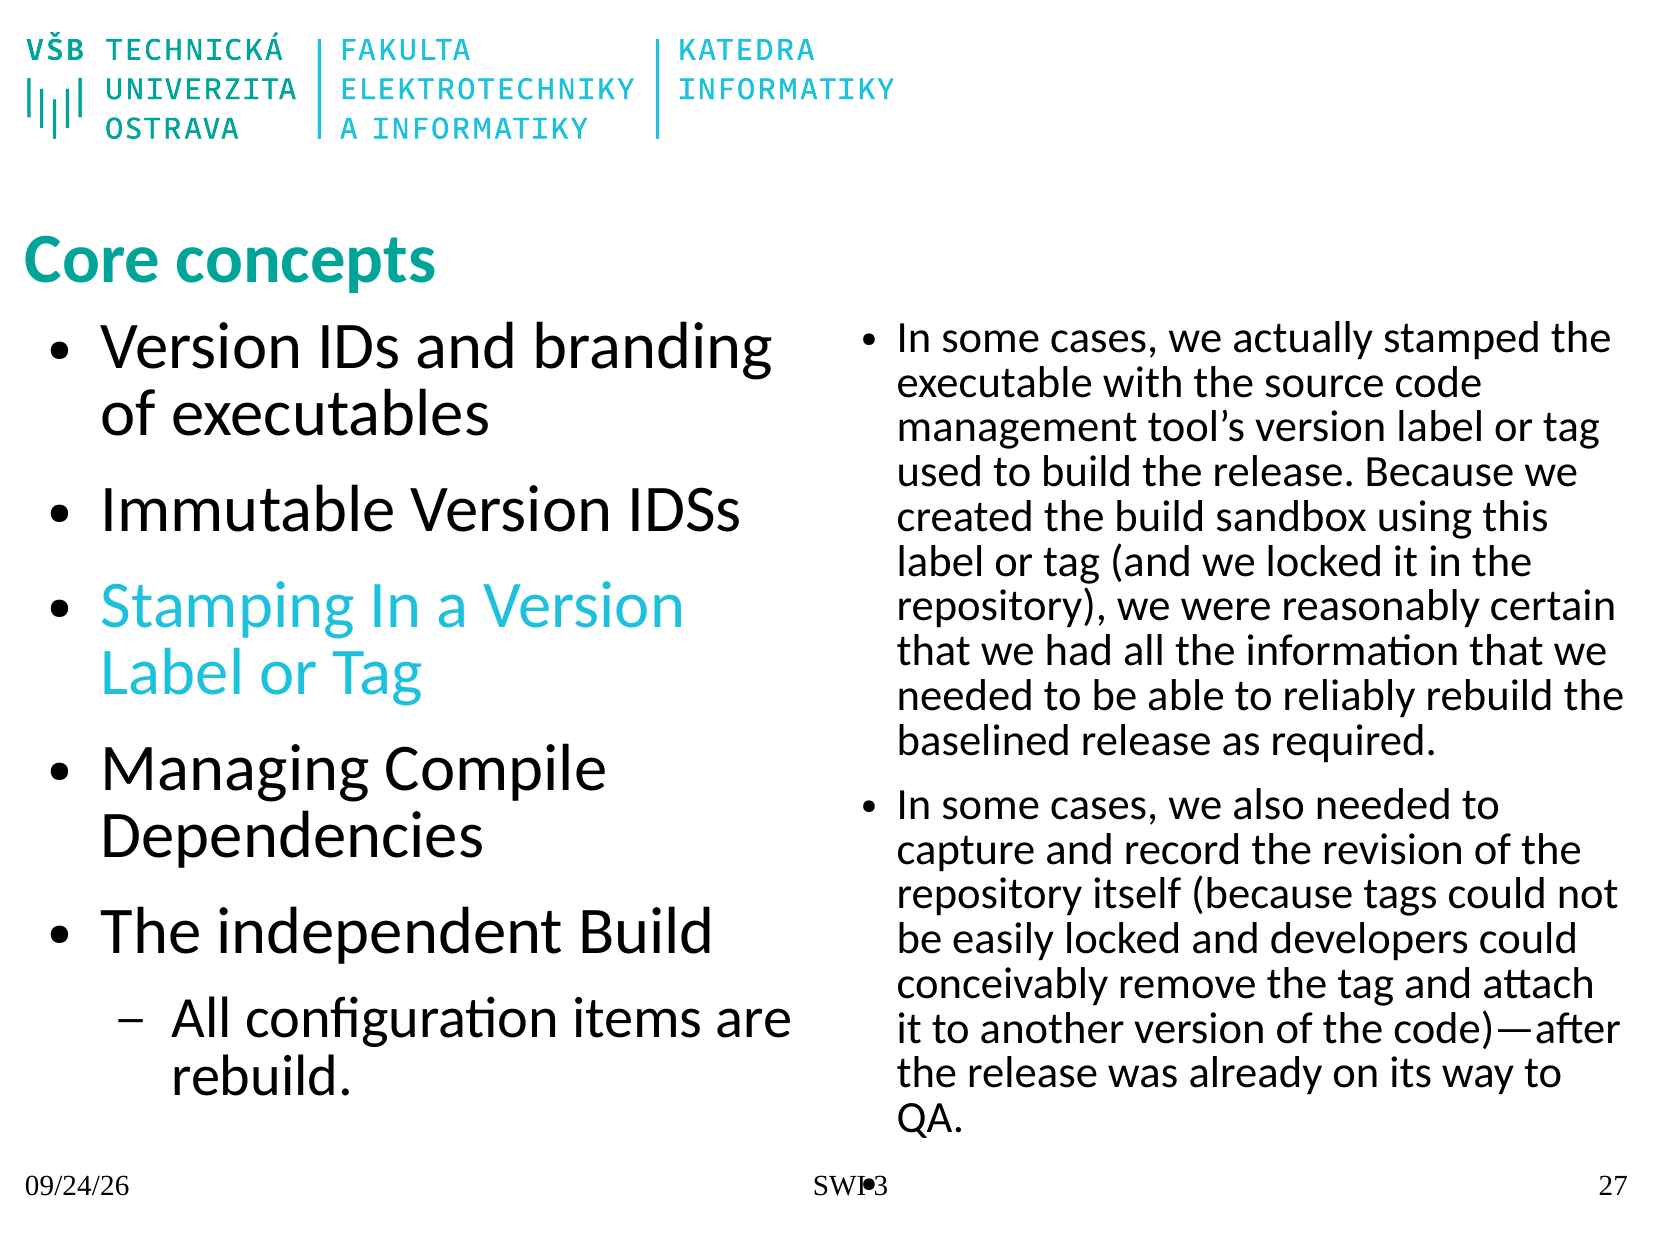

# Core concepts
Version IDs and branding of executables
Immutable Version IDSs
Stamping In a Version Label or Tag
Managing Compile Dependencies
The independent Build
All configuration items are rebuild.
In some cases, we actually stamped the executable with the source code management tool’s version label or tag used to build the release. Because we created the build sandbox using this label or tag (and we locked it in the repository), we were reasonably certain that we had all the information that we needed to be able to reliably rebuild the baselined release as required.
In some cases, we also needed to capture and record the revision of the repository itself (because tags could not be easily locked and developers could conceivably remove the tag and attach it to another version of the code)—after the release was already on its way to QA.
SWI 3
27